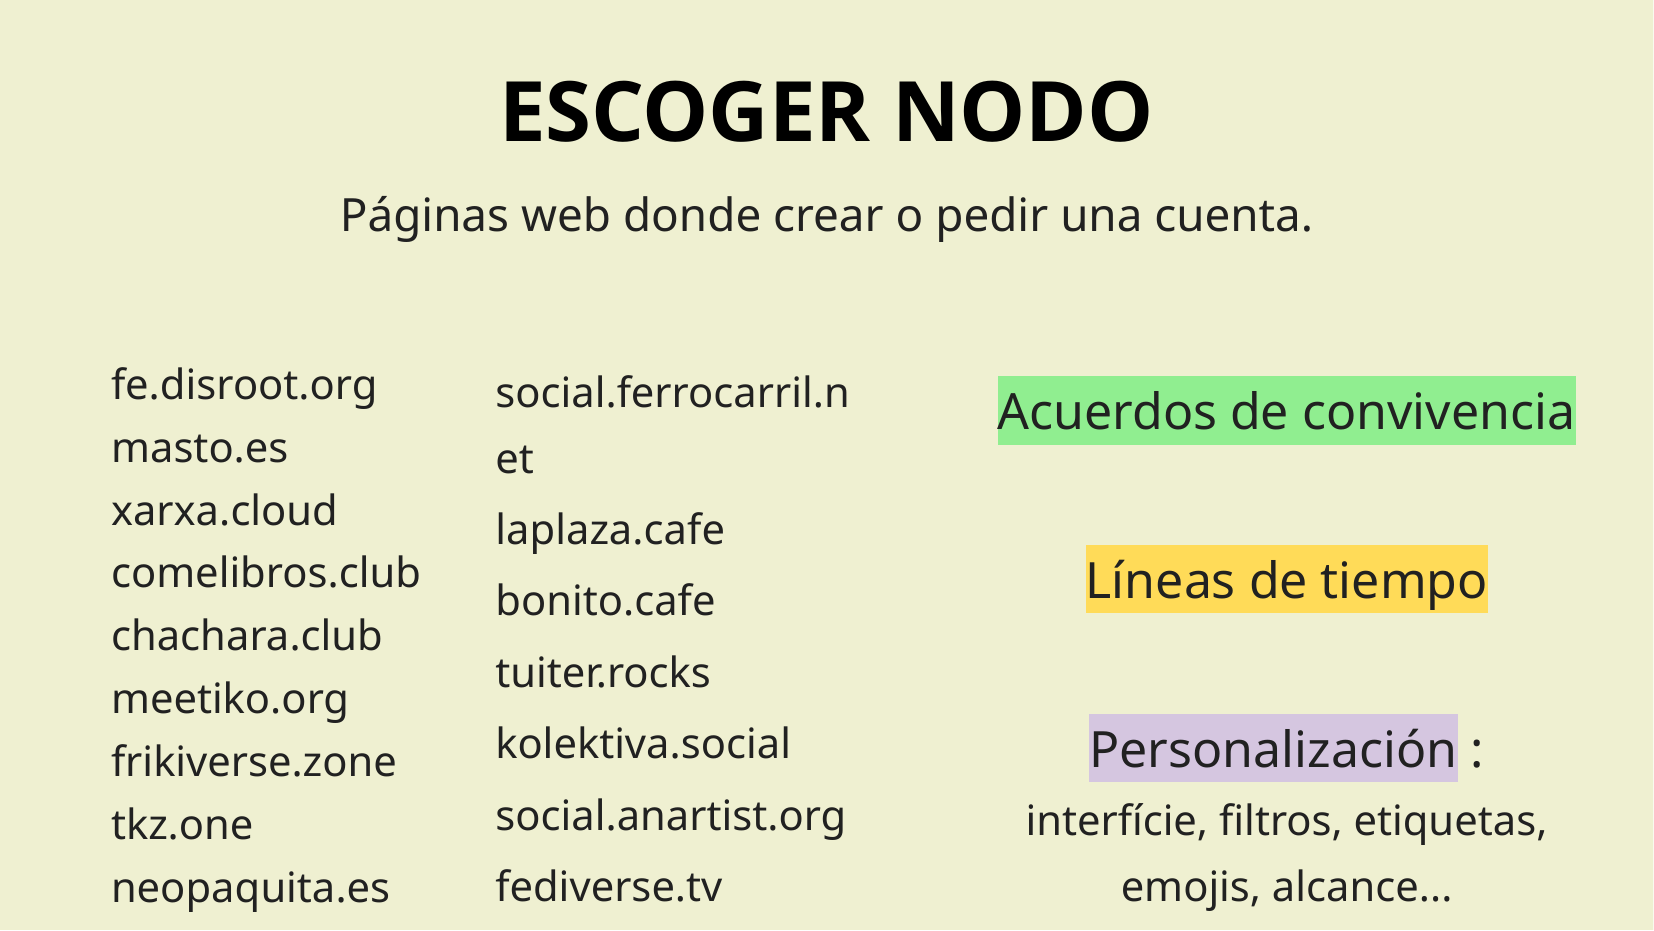

# Escoger nodo
Páginas web donde crear o pedir una cuenta.
social.ferrocarril.net
laplaza.cafe
bonito.cafe
tuiter.rocks
kolektiva.social
social.anartist.org
fediverse.tv
mastorol.es
fe.disroot.org
masto.es
xarxa.cloud
comelibros.club
chachara.club
meetiko.org
frikiverse.zone
tkz.one
neopaquita.es
Acuerdos de convivencia
Líneas de tiempo
Personalización : interfície, filtros, etiquetas, emojis, alcance...